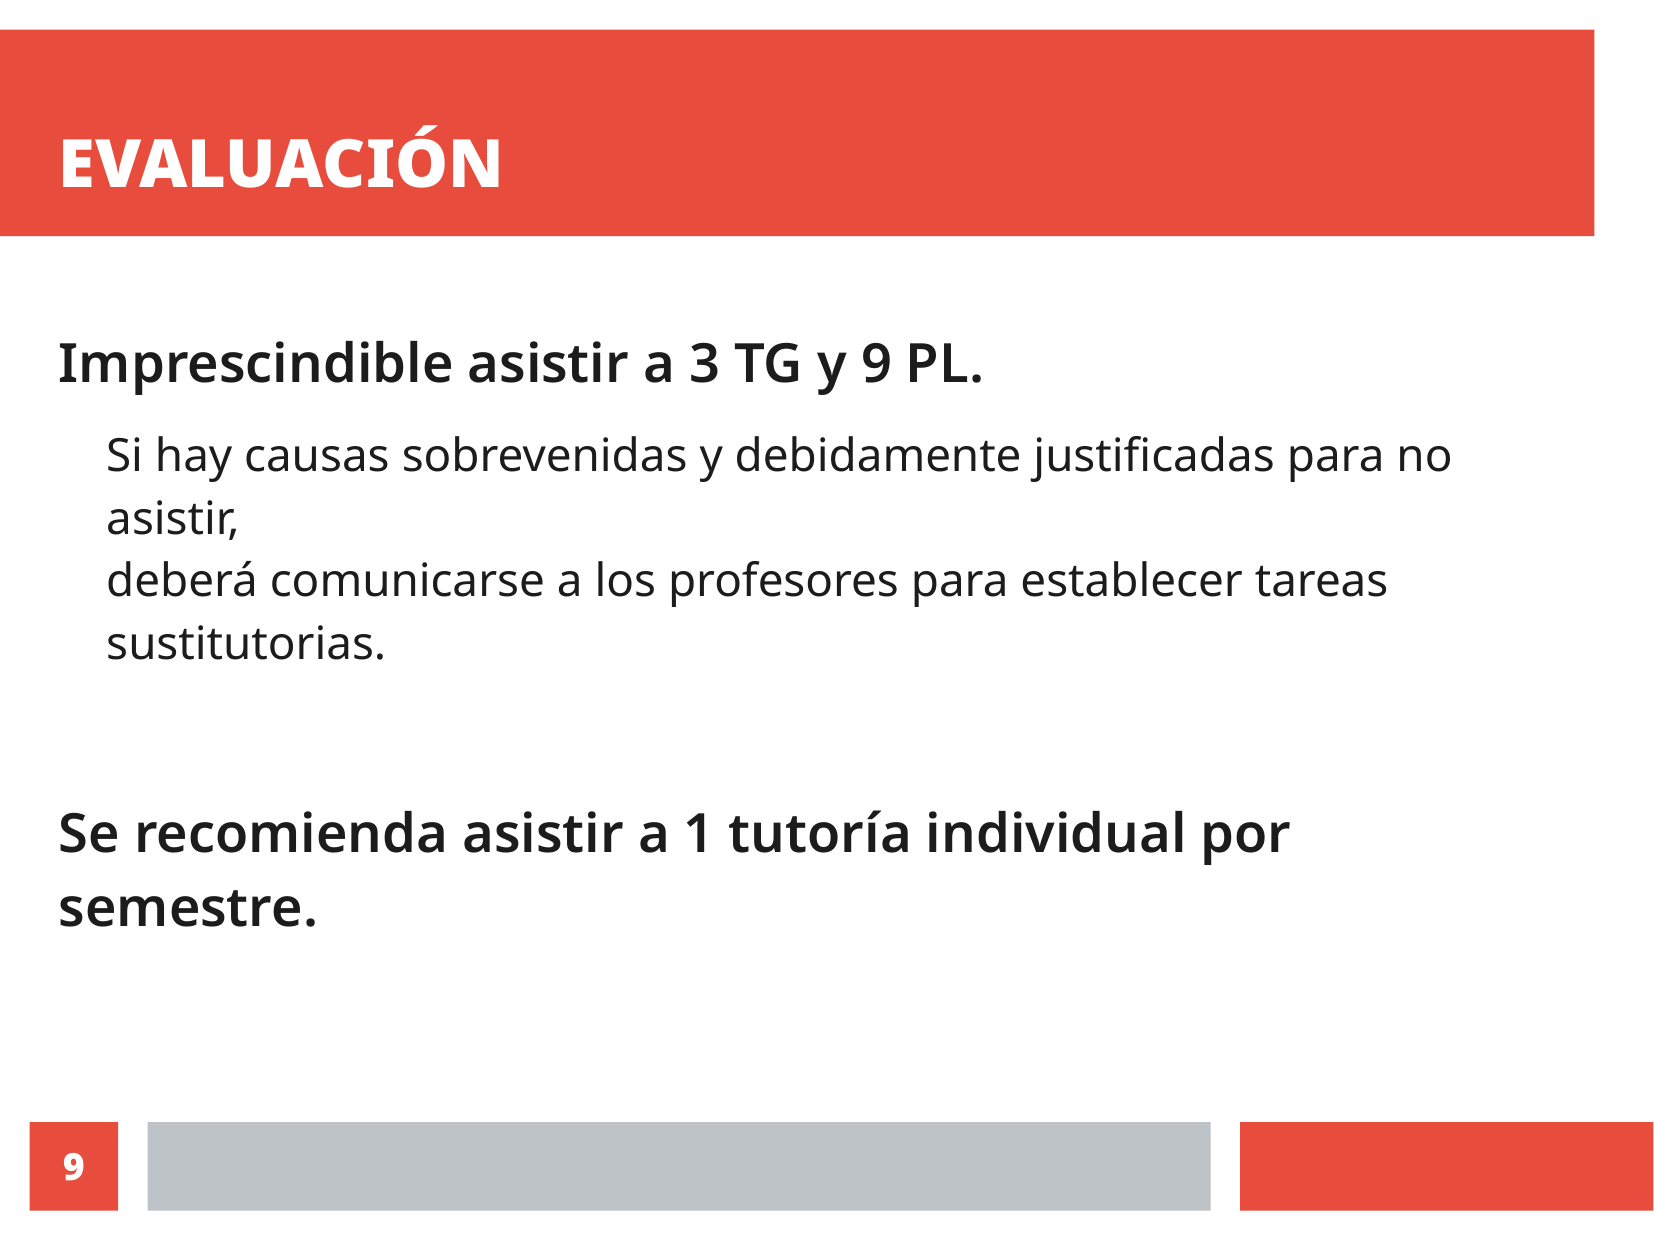

# EVALUACIÓN
Imprescindible asistir a 3 TG y 9 PL.
Si hay causas sobrevenidas y debidamente justificadas para no asistir,
deberá comunicarse a los profesores para establecer tareas sustitutorias.
Se recomienda asistir a 1 tutoría individual por semestre.
9